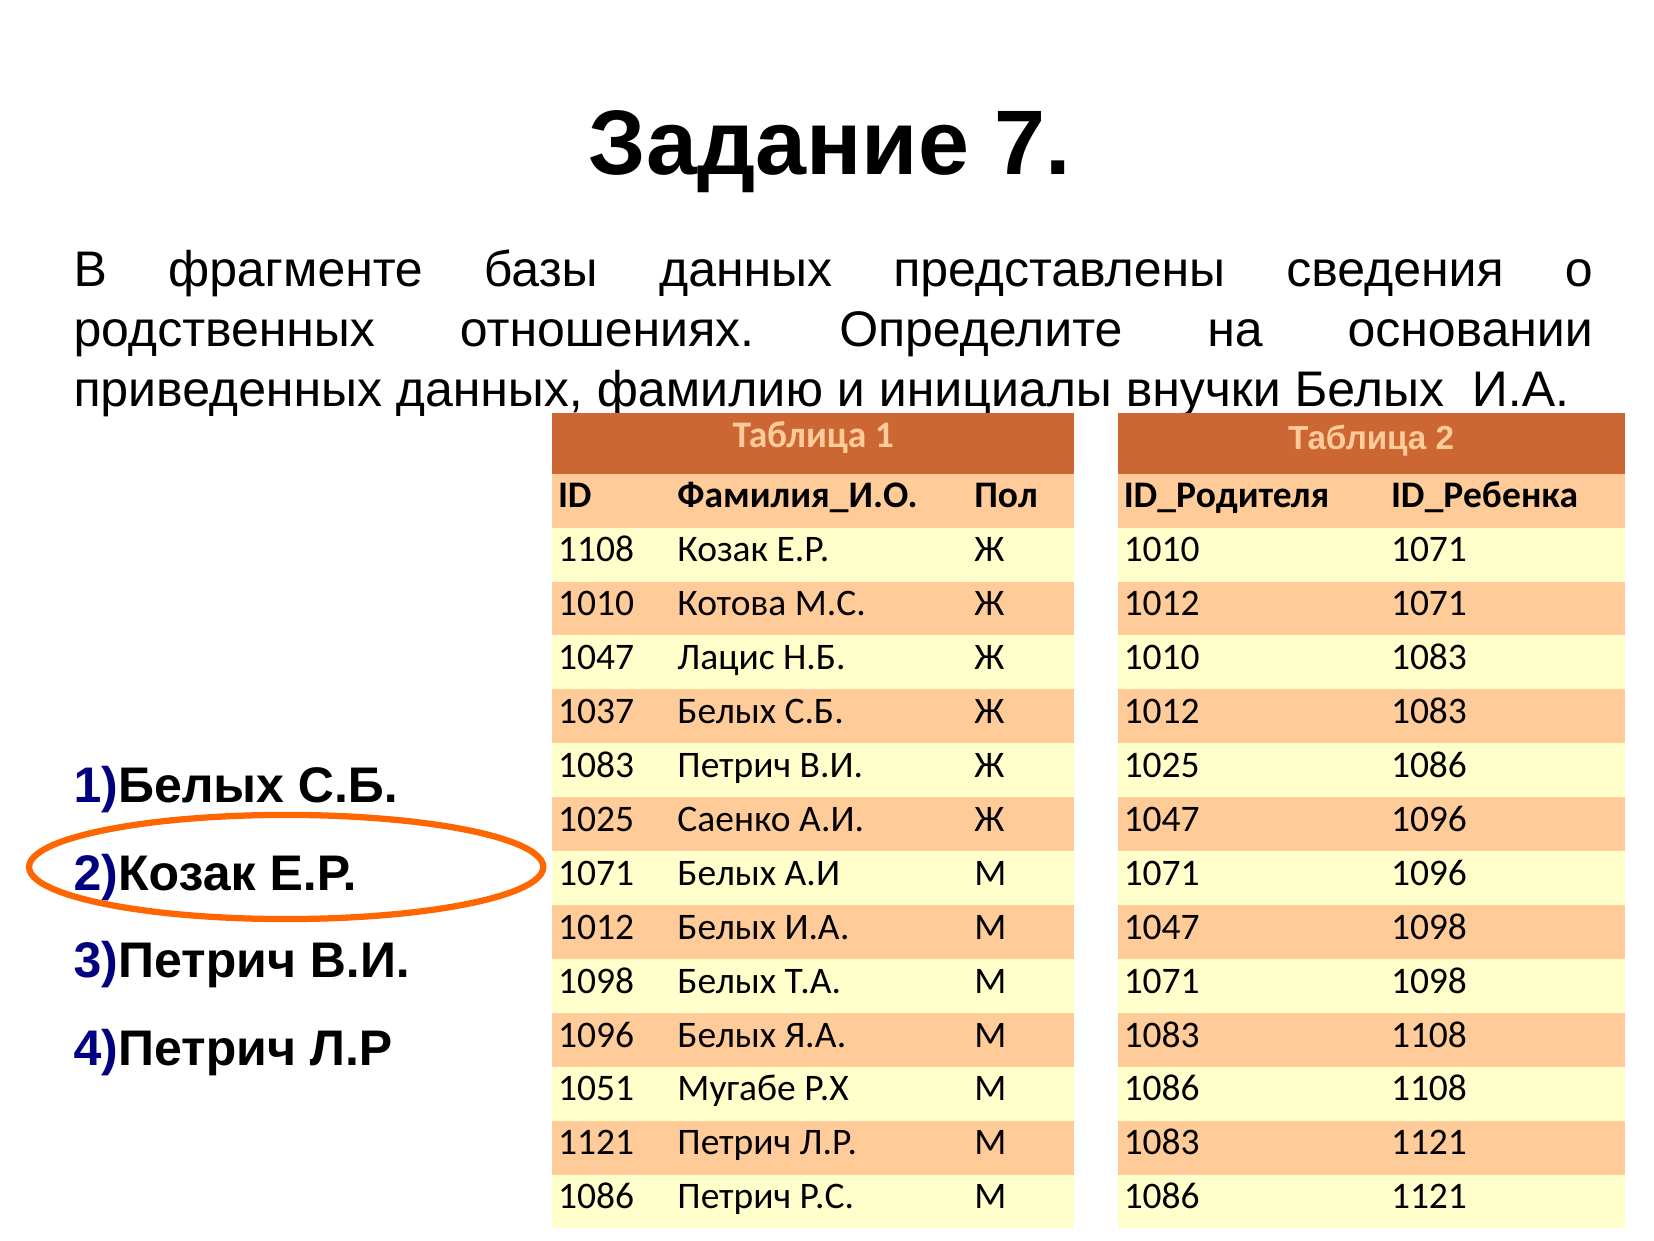

# Задание 7.
В фрагменте базы данных представлены сведения о родственных отношениях. Определите на основании приведенных данных, фамилию и инициалы внучки Белых  И.А.
Белых С.Б.
Козак Е.Р.
Петрич В.И.
Петрич Л.Р
| Таблица 1 | | | | Таблица 2 | |
| --- | --- | --- | --- | --- | --- |
| ID | Фамилия\_И.О. | Пол | | ID\_Родителя | ID\_Ребенка |
| 1108 | Козак Е.Р. | Ж | | 1010 | 1071 |
| 1010 | Котова М.С. | Ж | | 1012 | 1071 |
| 1047 | Лацис Н.Б. | Ж | | 1010 | 1083 |
| 1037 | Белых С.Б. | Ж | | 1012 | 1083 |
| 1083 | Петрич В.И. | Ж | | 1025 | 1086 |
| 1025 | Саенко А.И. | Ж | | 1047 | 1096 |
| 1071 | Белых А.И | М | | 1071 | 1096 |
| 1012 | Белых И.А. | М | | 1047 | 1098 |
| 1098 | Белых Т.А. | М | | 1071 | 1098 |
| 1096 | Белых Я.А. | М | | 1083 | 1108 |
| 1051 | Мугабе Р.Х | М | | 1086 | 1108 |
| 1121 | Петрич Л.Р. | М | | 1083 | 1121 |
| 1086 | Петрич Р.С. | М | | 1086 | 1121 |